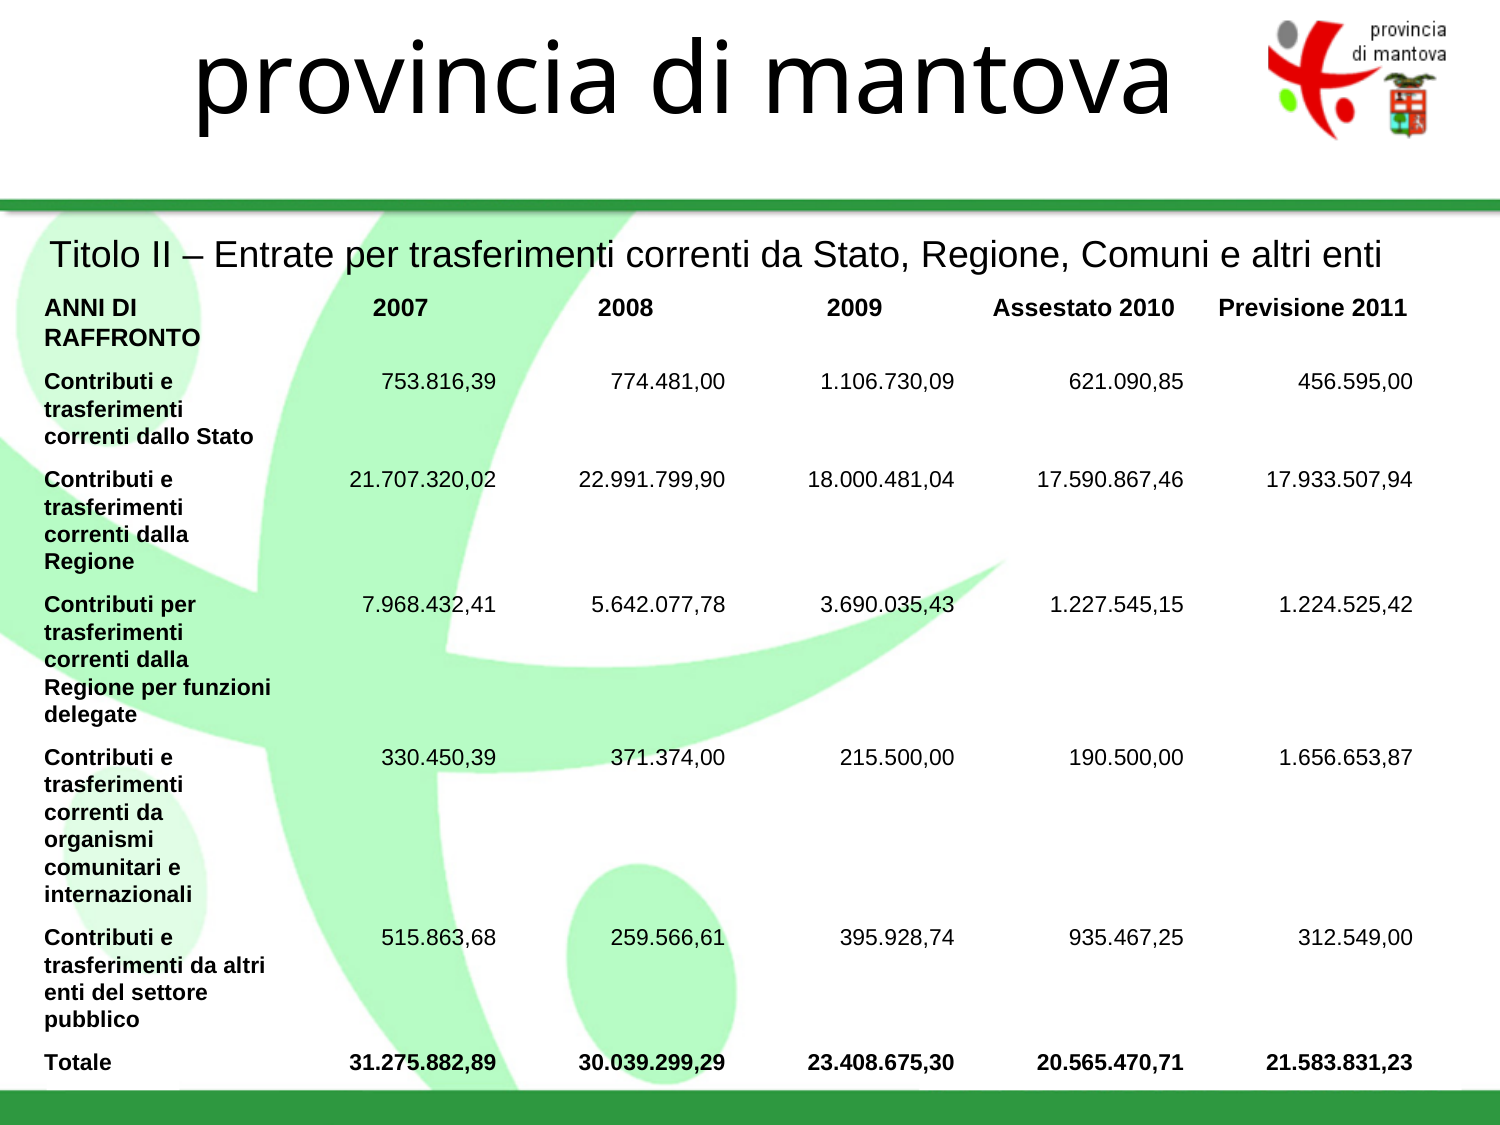

provincia di mantova
Titolo II – Entrate per trasferimenti correnti da Stato, Regione, Comuni e altri enti
| ANNI DI RAFFRONTO | 2007 | 2008 | 2009 | Assestato 2010 | Previsione 2011 |
| --- | --- | --- | --- | --- | --- |
| Contributi e trasferimenti correnti dallo Stato | 753.816,39 | 774.481,00 | 1.106.730,09 | 621.090,85 | 456.595,00 |
| Contributi e trasferimenti correnti dalla Regione | 21.707.320,02 | 22.991.799,90 | 18.000.481,04 | 17.590.867,46 | 17.933.507,94 |
| Contributi per trasferimenti correnti dalla Regione per funzioni delegate | 7.968.432,41 | 5.642.077,78 | 3.690.035,43 | 1.227.545,15 | 1.224.525,42 |
| Contributi e trasferimenti correnti da organismi comunitari e internazionali | 330.450,39 | 371.374,00 | 215.500,00 | 190.500,00 | 1.656.653,87 |
| Contributi e trasferimenti da altri enti del settore pubblico | 515.863,68 | 259.566,61 | 395.928,74 | 935.467,25 | 312.549,00 |
| Totale | 31.275.882,89 | 30.039.299,29 | 23.408.675,30 | 20.565.470,71 | 21.583.831,23 |